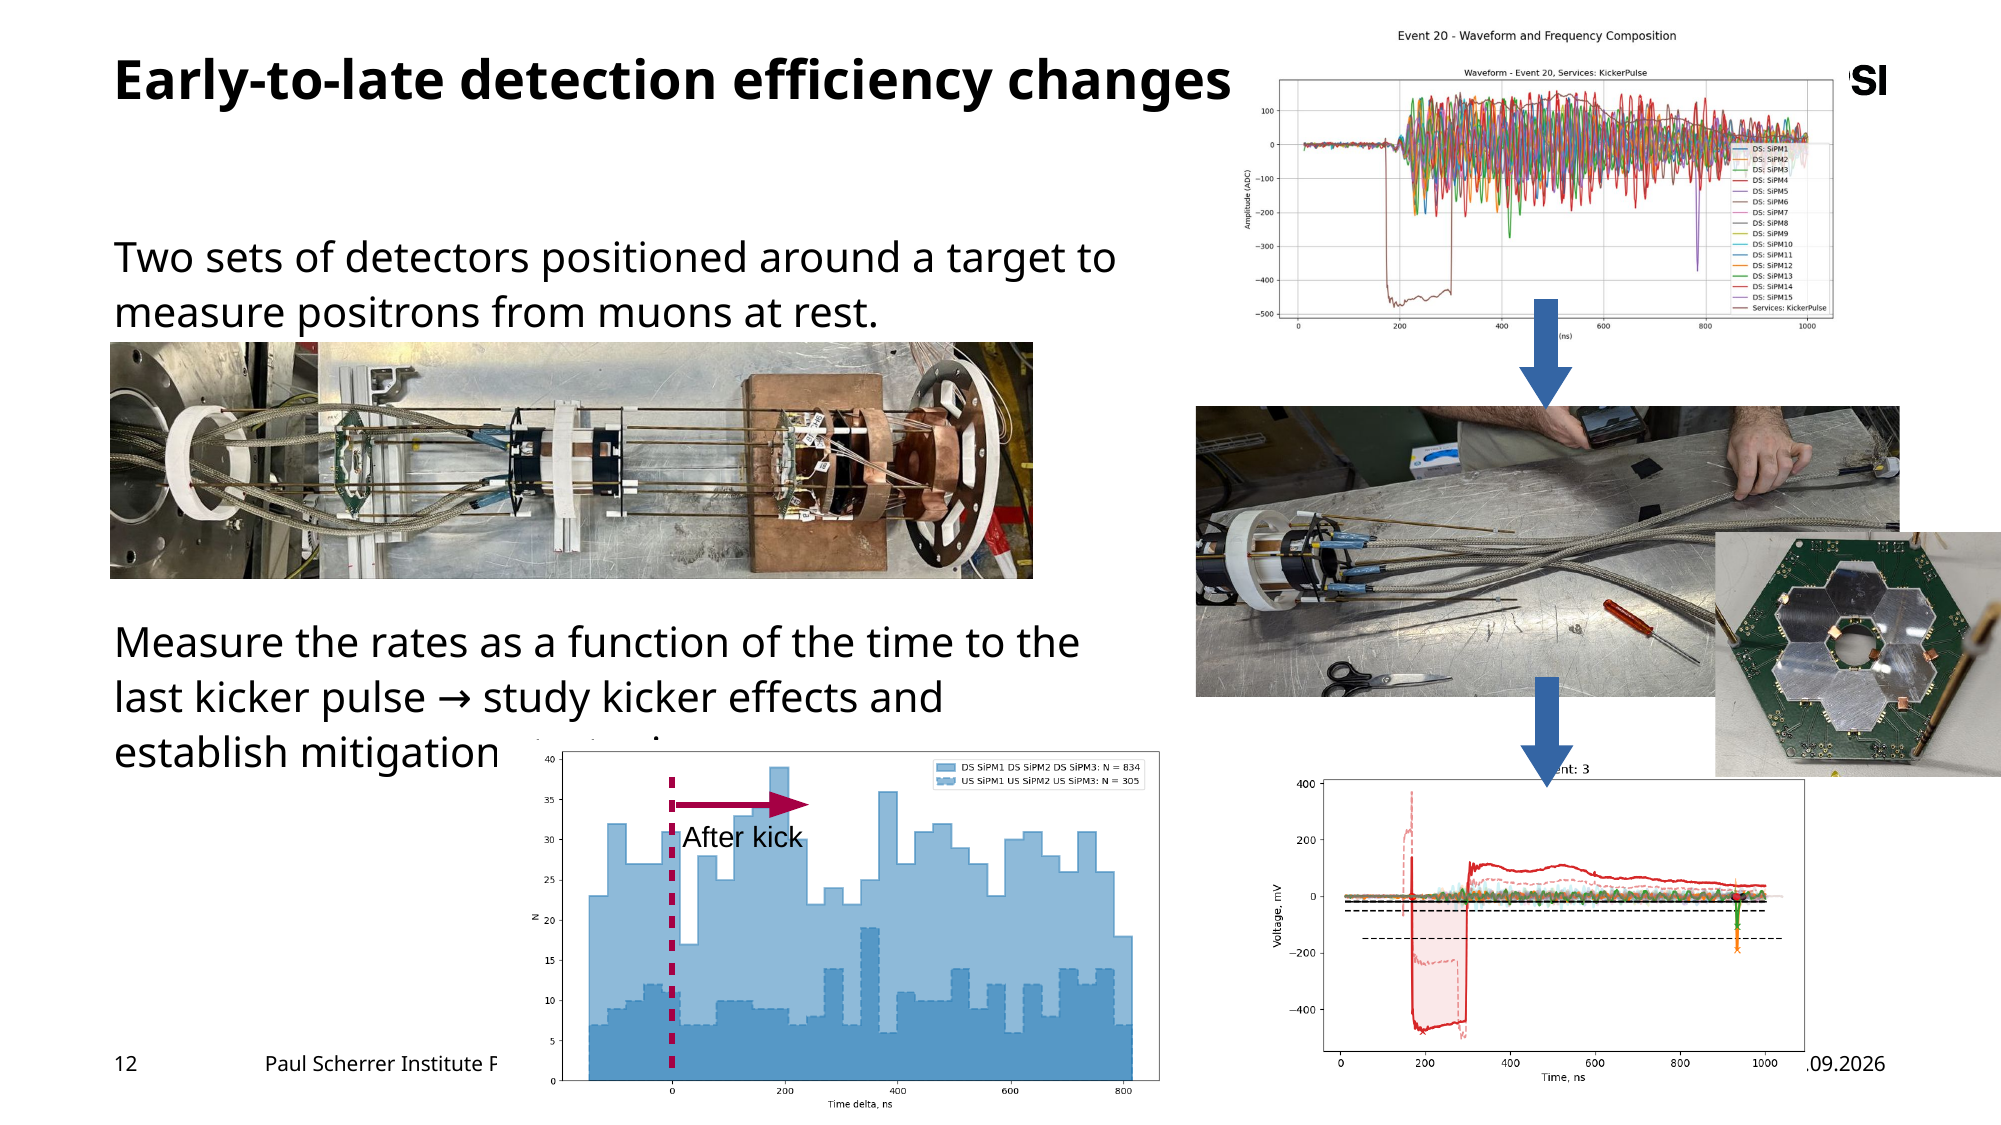

# Early-to-late detection efficiency changes
Two sets of detectors positioned around a target to measure positrons from muons at rest.
Measure the rates as a function of the time to the last kicker pulse → study kicker effects and establish mitigation strategies.
After kick
12
Paul Scherrer Institute PSI